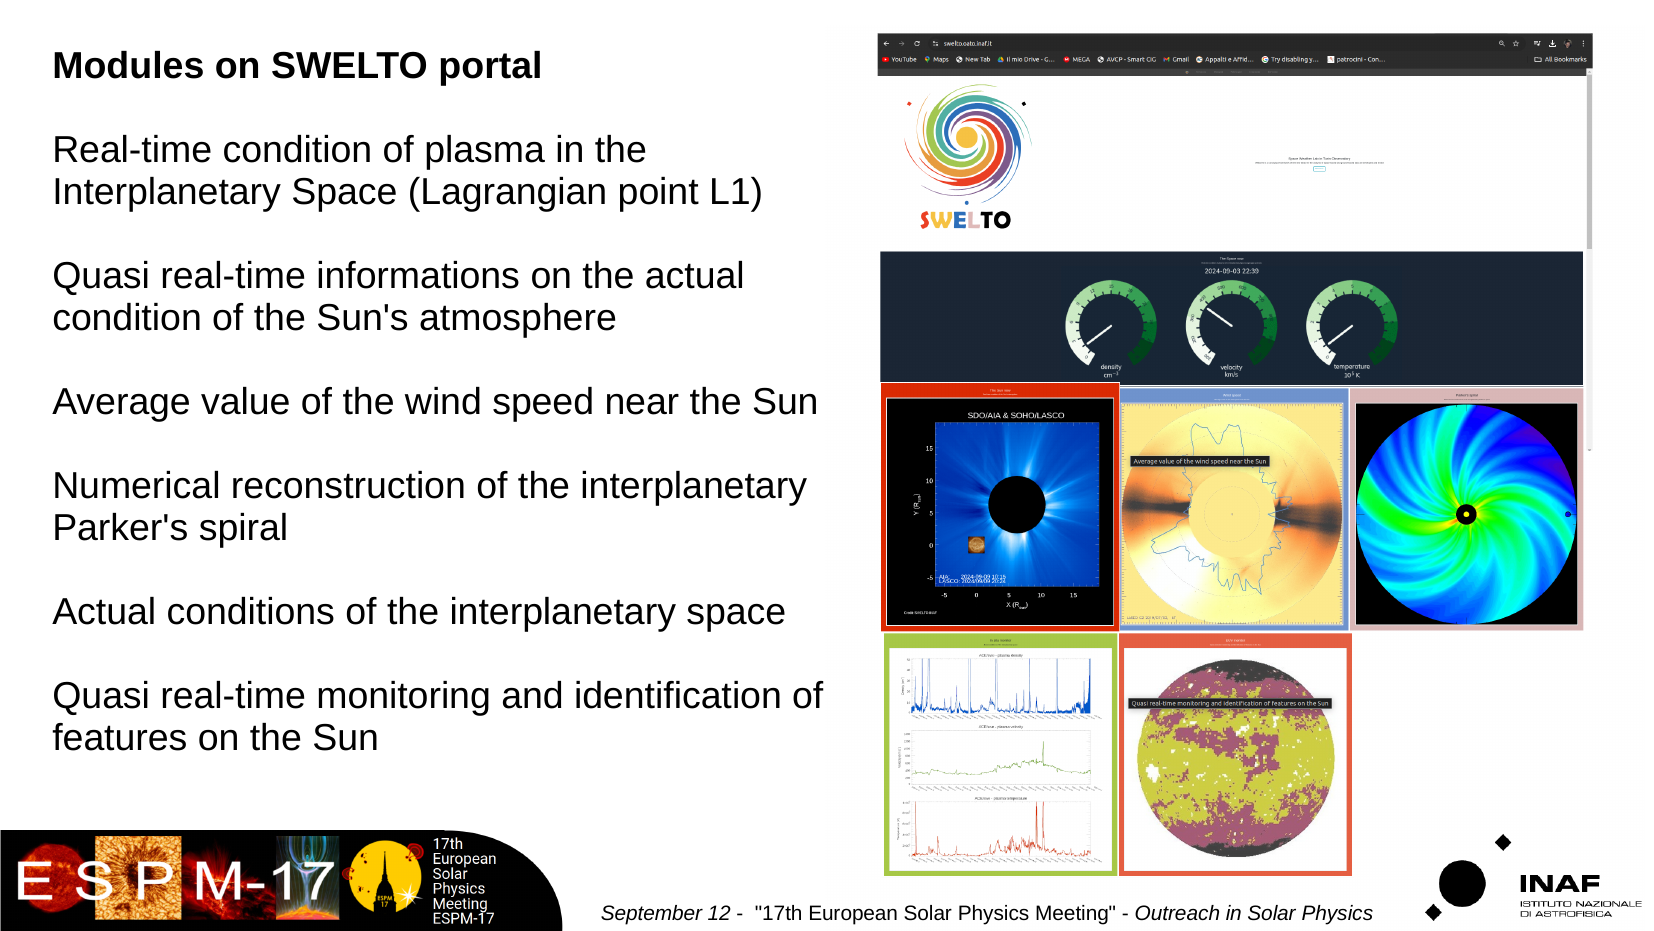

Modules on SWELTO portal
Real-time condition of plasma in the Interplanetary Space (Lagrangian point L1)
Quasi real-time informations on the actual condition of the Sun's atmosphere
Average value of the wind speed near the Sun
Numerical reconstruction of the interplanetary Parker's spiral
Actual conditions of the interplanetary space
Quasi real-time monitoring and identification of features on the Sun
September 12 - "17th European Solar Physics Meeting" - Outreach in Solar Physics